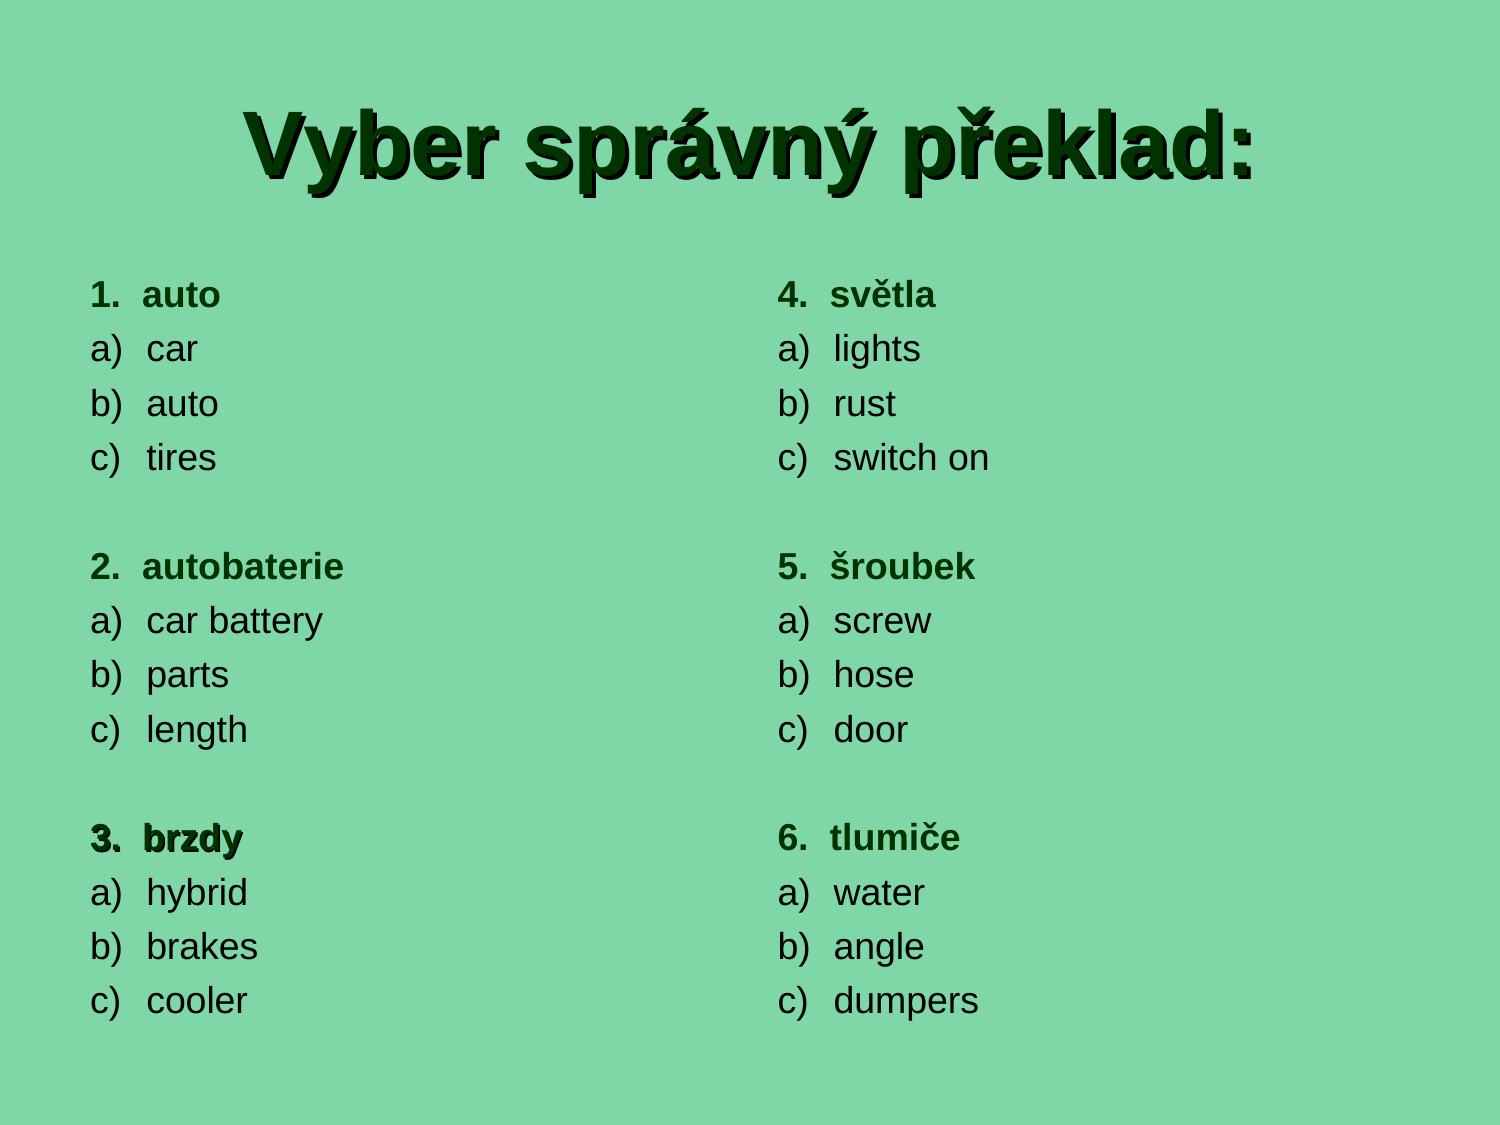

# Vyber správný překlad:
1. auto
car
auto
tires
2. autobaterie
car battery
parts
length
3. brzdy
a) 	hybrid
b) 	brakes
c)	cooler
4. světla
lights
rust
switch on
5. šroubek
screw
hose
door
6. tlumiče
water
angle
dumpers